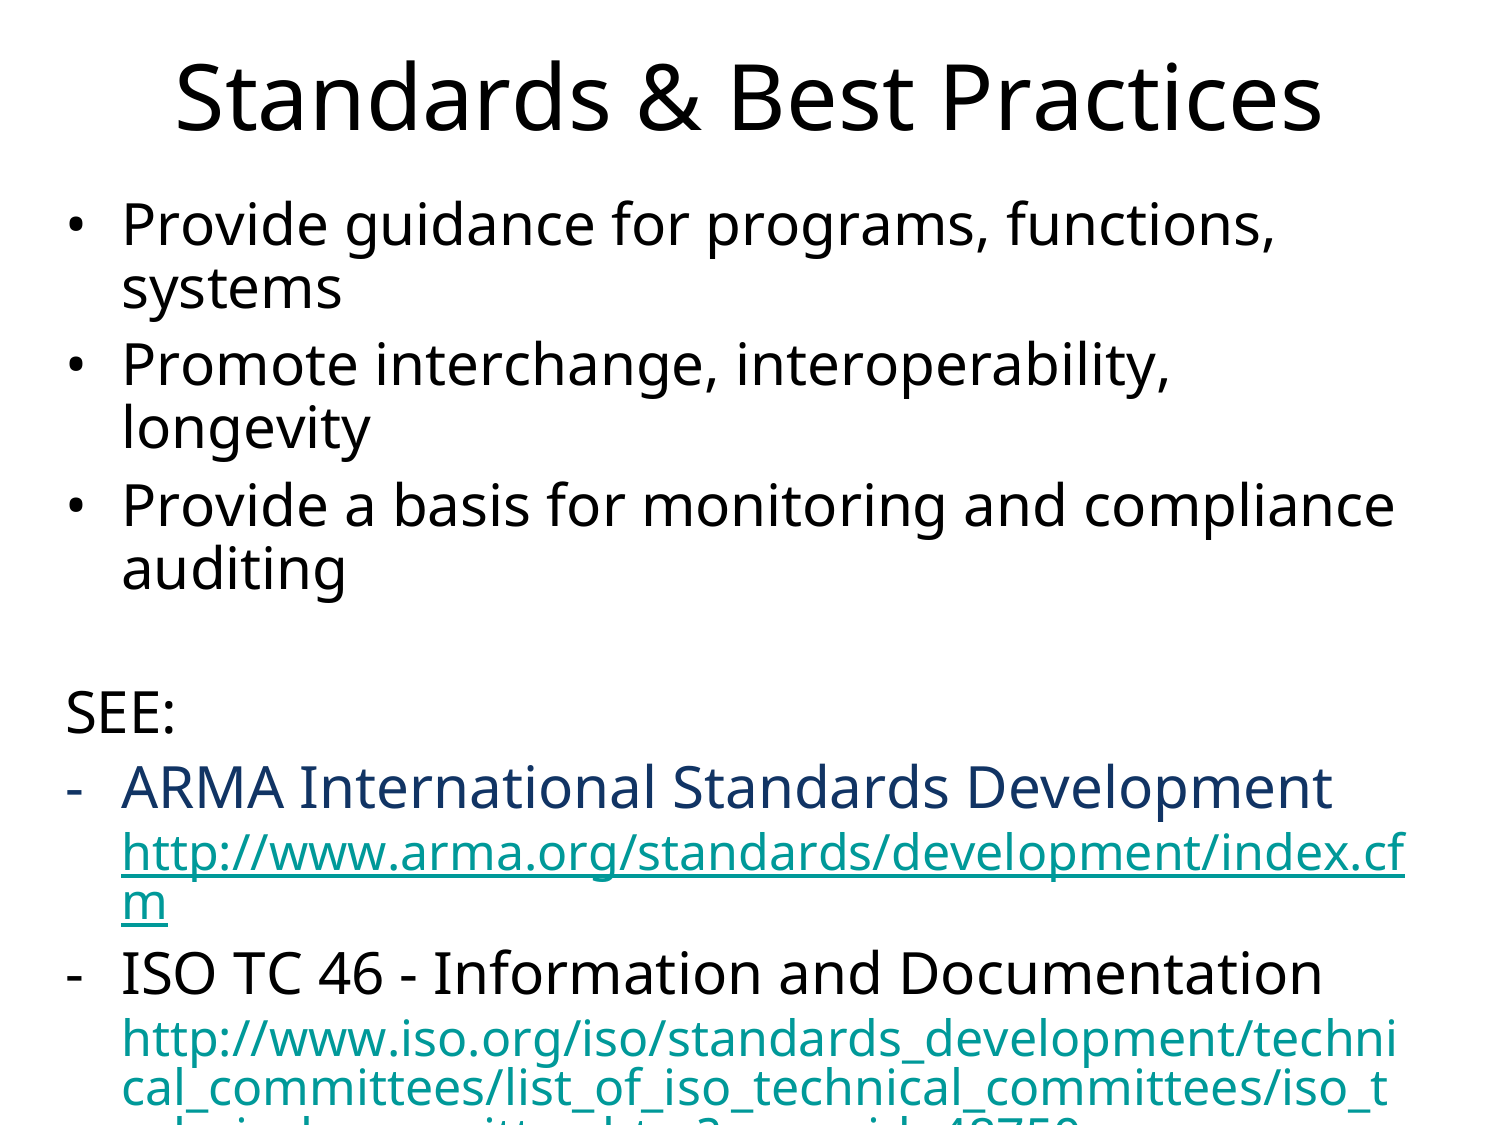

# Standards & Best Practices
Provide guidance for programs, functions, systems
Promote interchange, interoperability, longevity
Provide a basis for monitoring and compliance auditing
SEE:
ARMA International Standards Development http://www.arma.org/standards/development/index.cfm
ISO TC 46 - Information and Documentation http://www.iso.org/iso/standards_development/technical_committees/list_of_iso_technical_committees/iso_technical_committee.htm?commid=48750